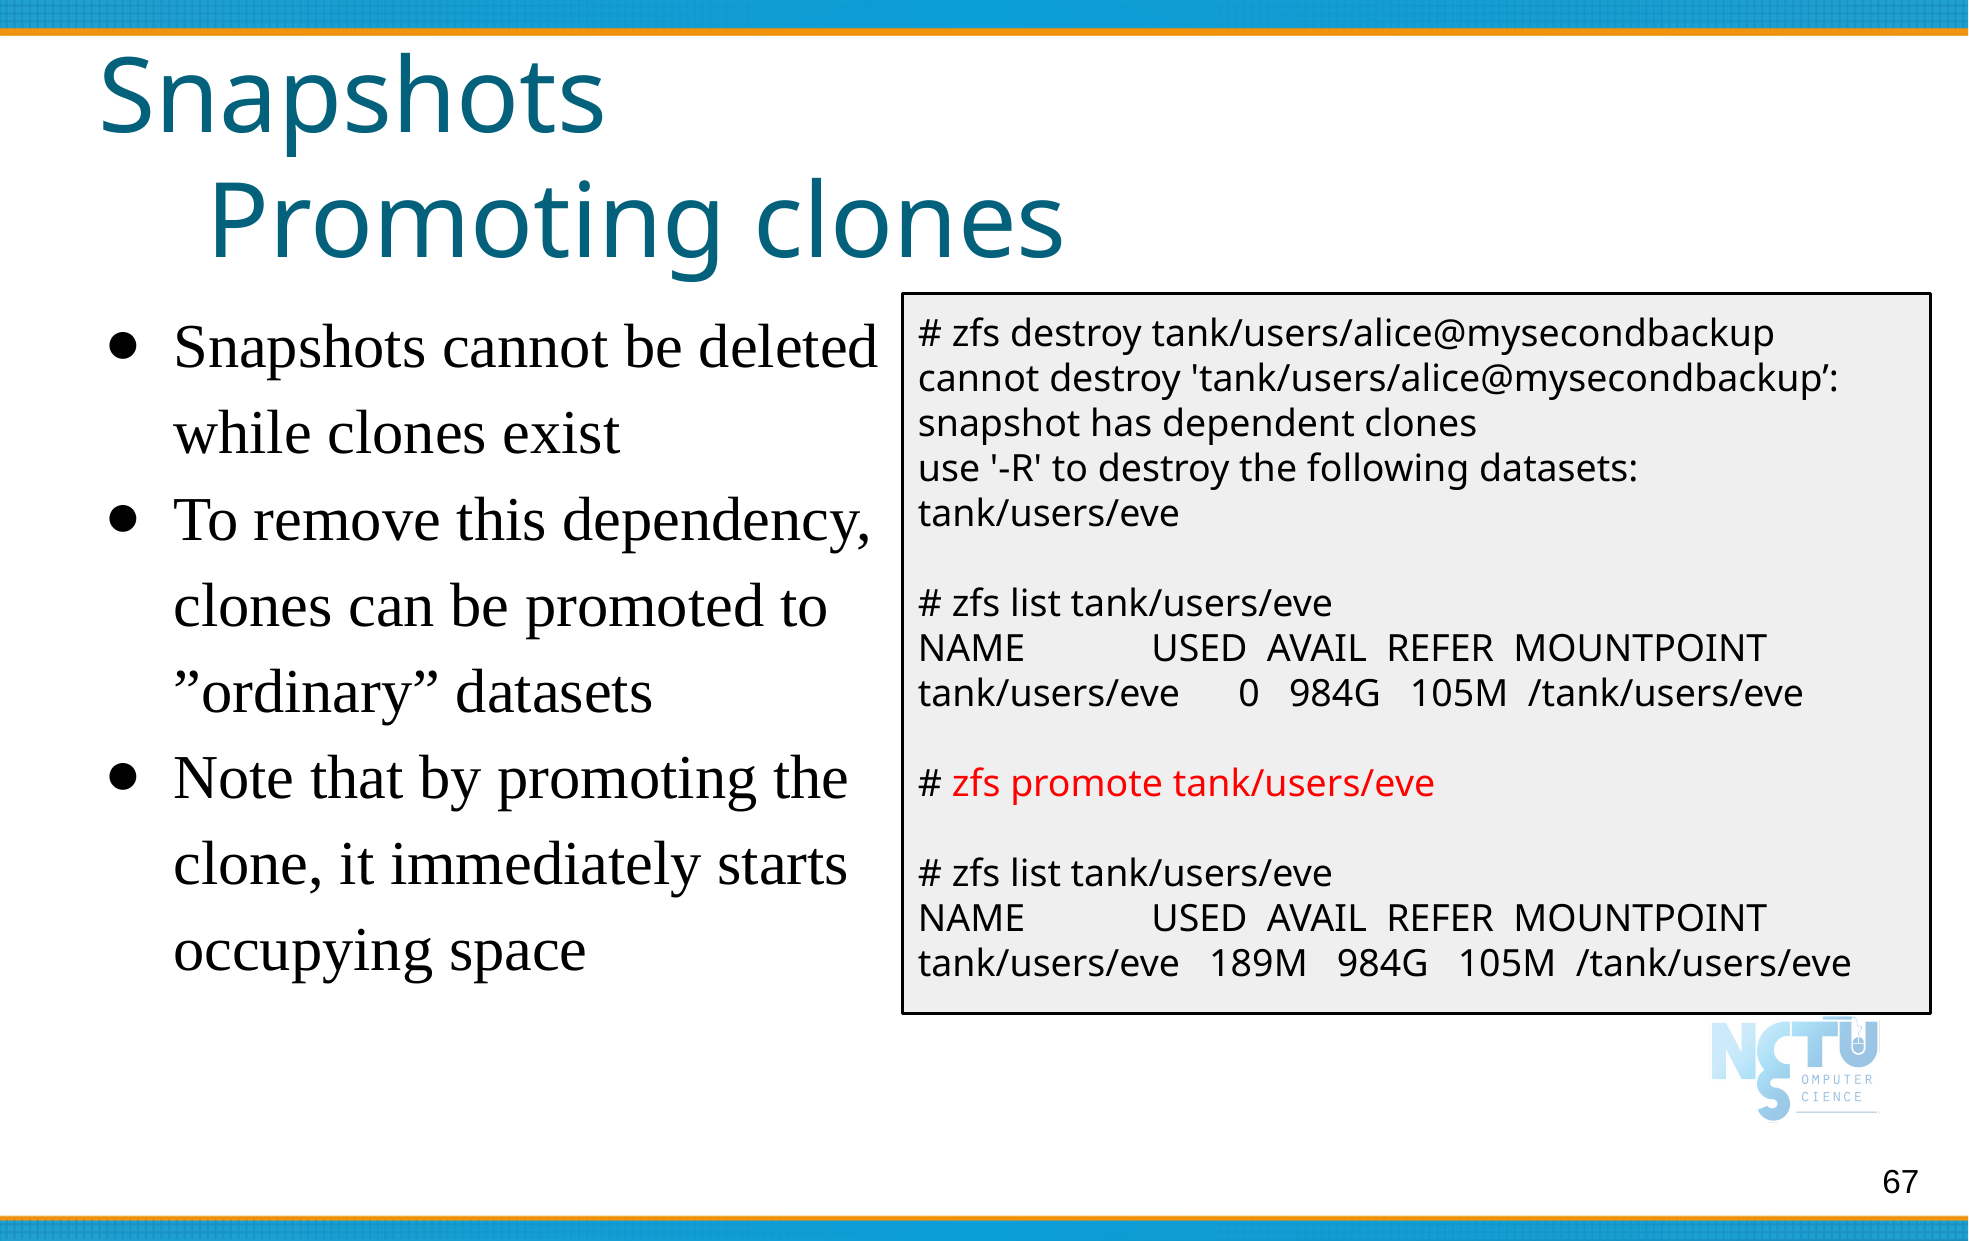

# Snapshots Promoting clones
# zfs destroy tank/users/alice@mysecondbackup
cannot destroy 'tank/users/alice@mysecondbackup’:
snapshot has dependent clones
use '-R' to destroy the following datasets:
tank/users/eve
# zfs list tank/users/eve
NAME USED AVAIL REFER MOUNTPOINT
tank/users/eve 0 984G 105M /tank/users/eve
# zfs promote tank/users/eve
# zfs list tank/users/eve
NAME USED AVAIL REFER MOUNTPOINT
tank/users/eve 189M 984G 105M /tank/users/eve
Snapshots cannot be deleted while clones exist
To remove this dependency, clones can be promoted to ”ordinary” datasets
Note that by promoting the clone, it immediately starts occupying space